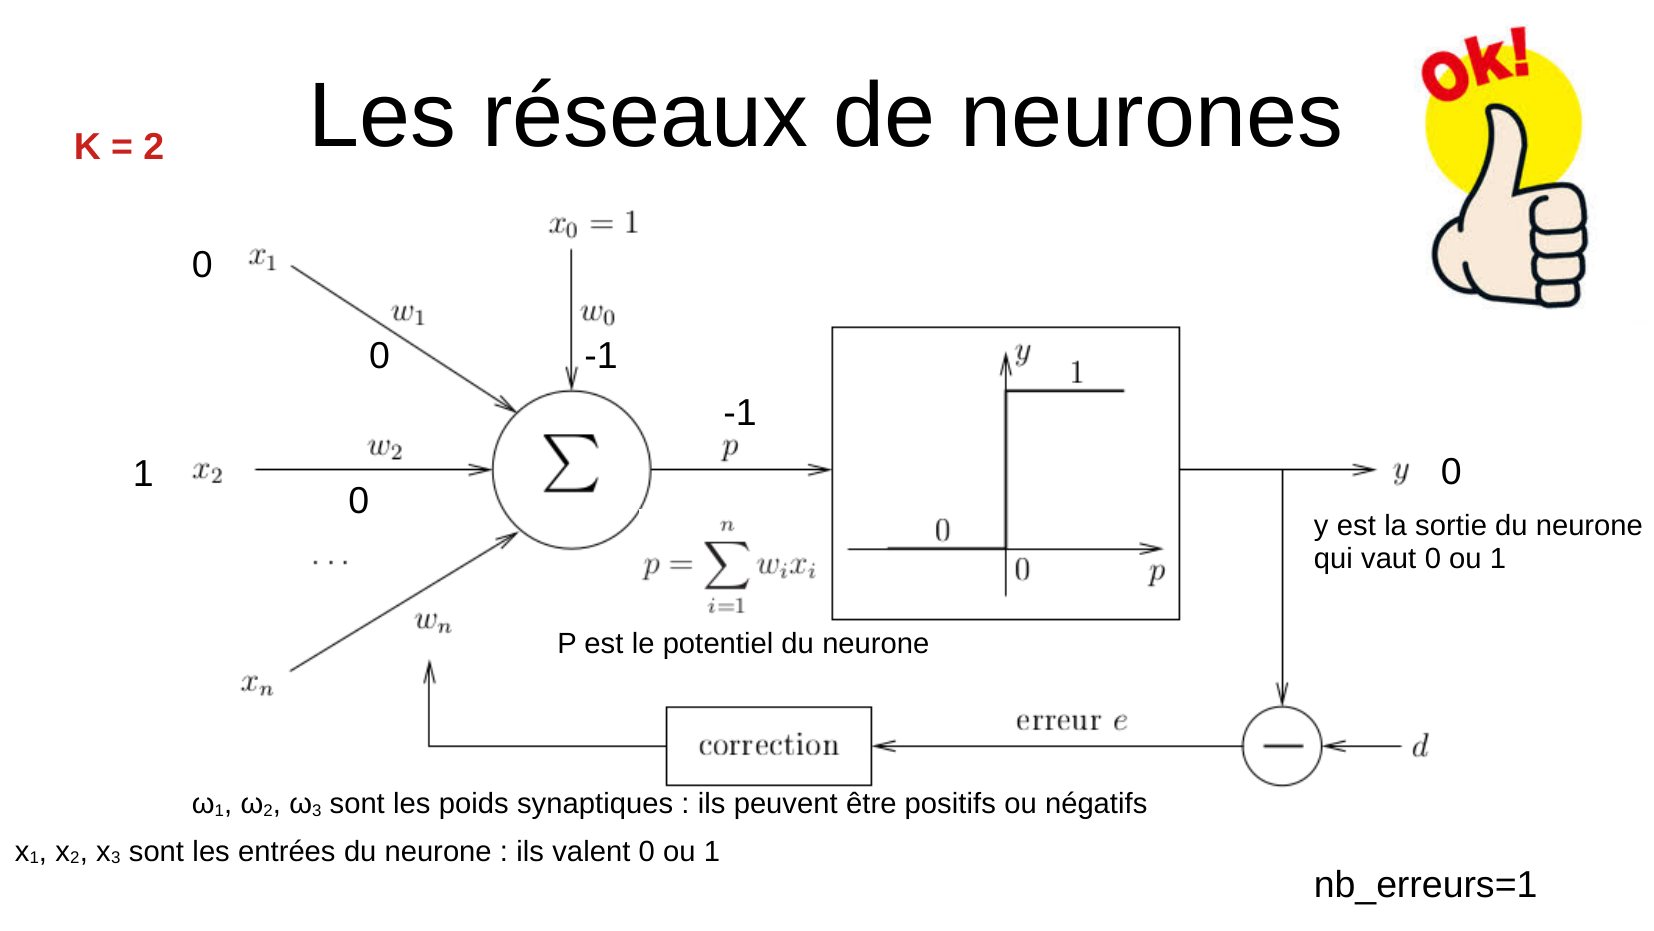

# Les réseaux de neurones
K = 2
0
0
-1
-1
0
1
0
y est la sortie du neurone qui vaut 0 ou 1
P est le potentiel du neurone
ω1, ω2, ω3 sont les poids synaptiques : ils peuvent être positifs ou négatifs
x1, x2, x3 sont les entrées du neurone : ils valent 0 ou 1
nb_erreurs=1